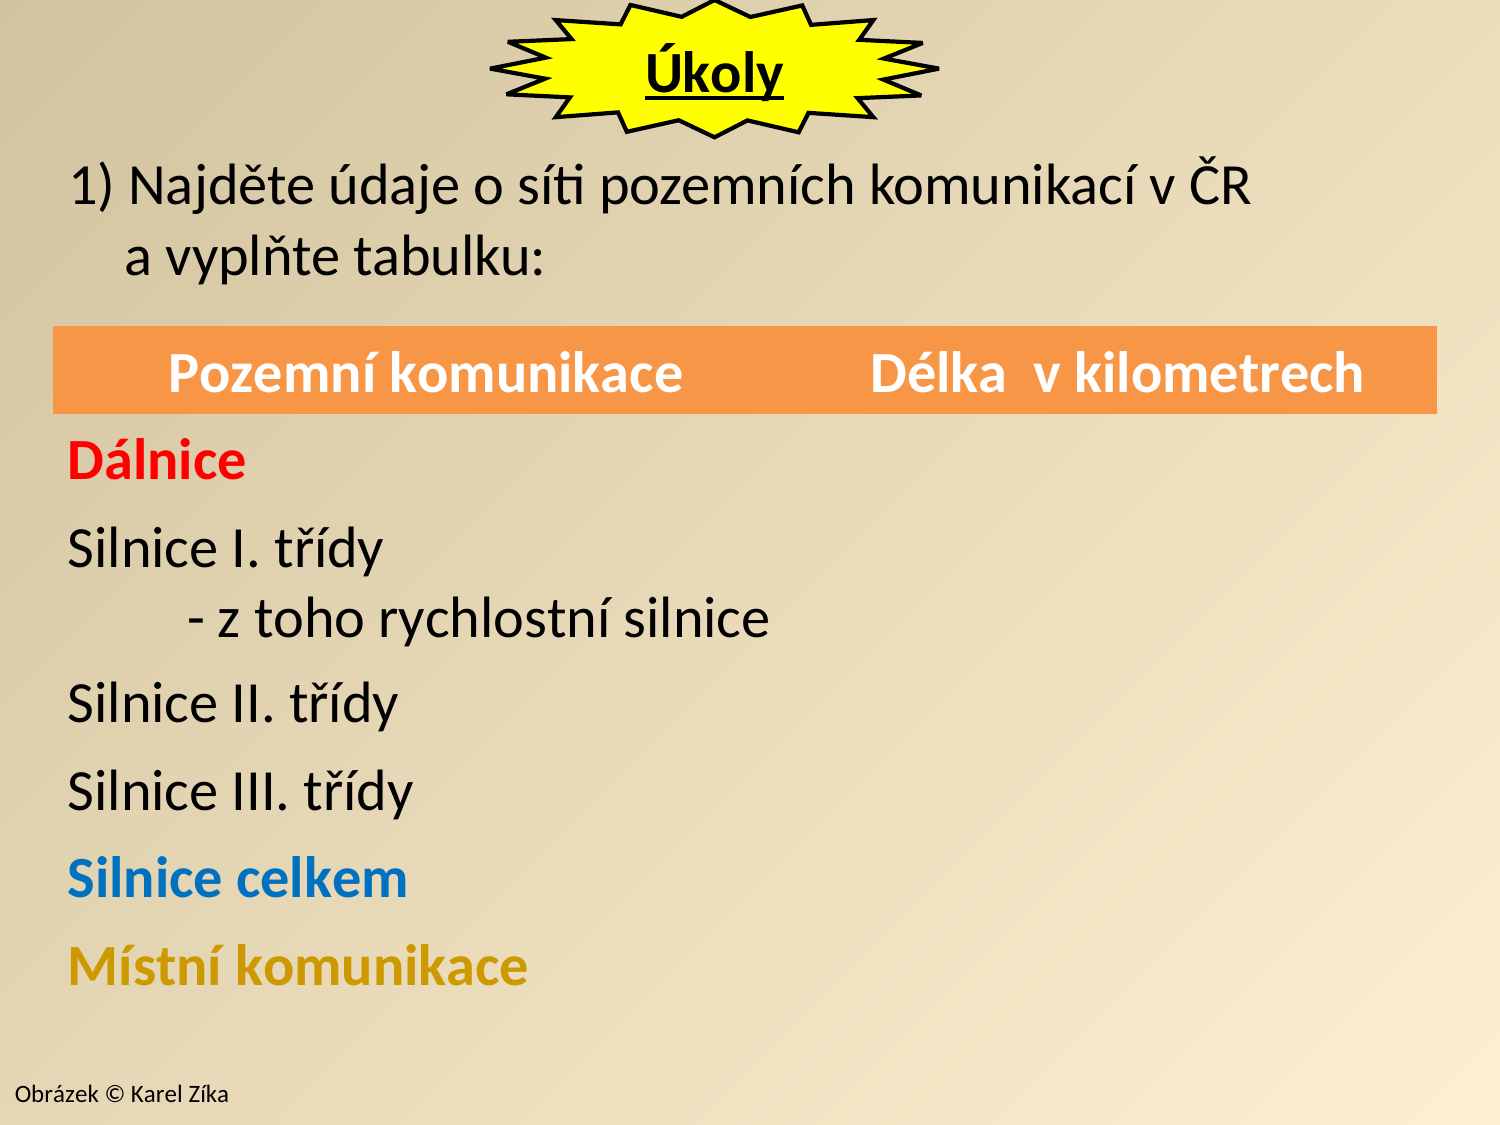

Úkoly
# 1) Najděte údaje o síti pozemních komunikací v ČR a vyplňte tabulku:
| Pozemní komunikace | Délka v kilometrech |
| --- | --- |
| Dálnice | |
| Silnice I. třídy - z toho rychlostní silnice | |
| Silnice II. třídy | |
| Silnice III. třídy | |
| Silnice celkem | |
| Místní komunikace | |
Obrázek © Karel Zíka